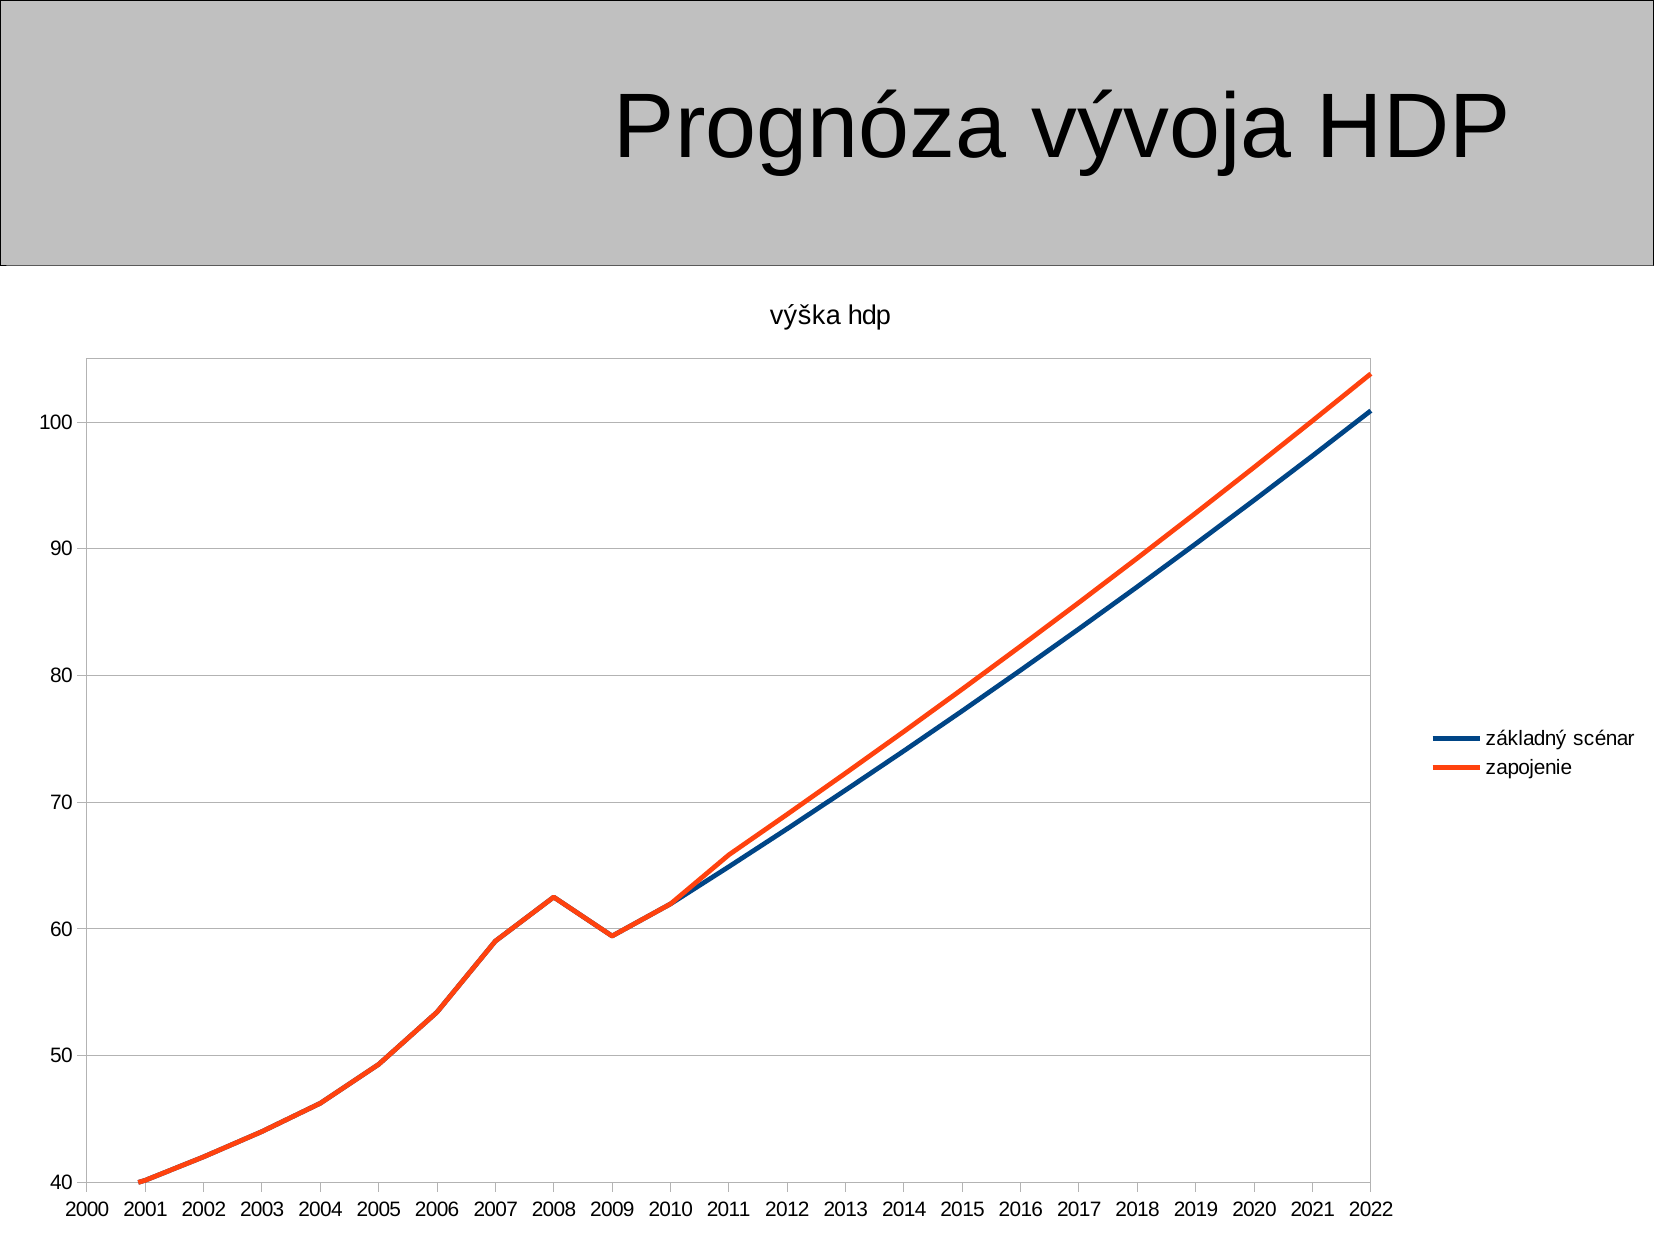

# Prognóza vývoja HDP
### Chart: výška hdp
| Category | základný scénar | zapojenie |
|---|---|---|
| 2000 | 38.81 | 38.81 |
| 2001 | 40.16 | 40.16 |
| 2002 | 42.01 | 42.01 |
| 2003 | 44.01 | 44.01 |
| 2004 | 46.24 | 46.24 |
| 2005 | 49.31 | 49.31 |
| 2006 | 53.43 | 53.43 |
| 2007 | 59.04 | 59.04 |
| 2008 | 62.51 | 62.51 |
| 2009 | 59.44 | 59.44 |
| 2010 | 61.97 | 61.97 |
| 2011 | 64.9101951167671 | 65.8434720830709 |
| 2012 | 67.9029842051422 | 69.0417660293755 |
| 2013 | 70.9491510143303 | 72.286240243329 |
| 2014 | 74.0494260295739 | 75.5787813301918 |
| 2015 | 77.2046121960761 | 78.9211242872191 |
| 2016 | 80.4155252563719 | 82.3148451241371 |
| 2017 | 83.682921290368 | 85.761326667021 |
| 2018 | 87.0076352365975 | 89.2619255335247 |
| 2019 | 90.3904764680565 | 92.8178891743786 |
| 2020 | 93.8322628892961 | 96.4304063768027 |
| 2021 | 97.3338614321793 | 100.0976968822 |
| 2022 | 100.896110263699 | 103.815854943316 |